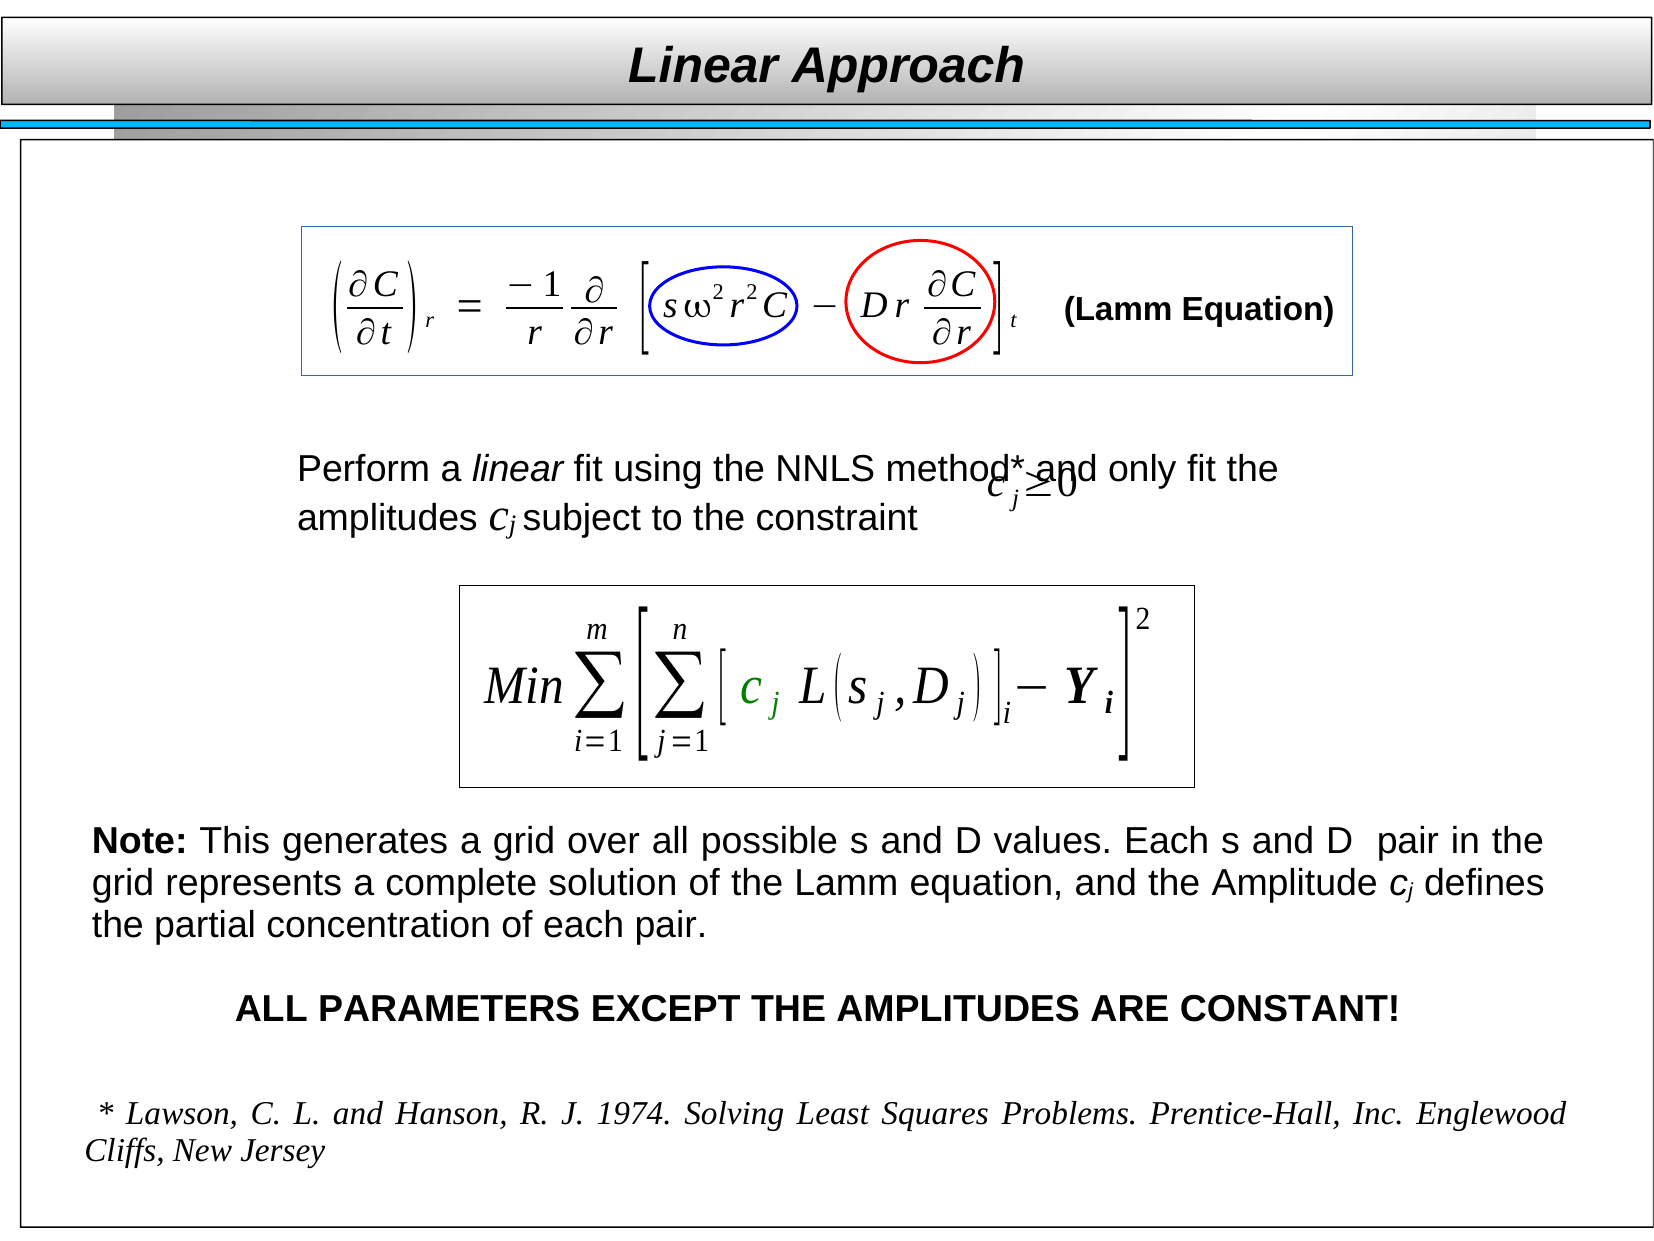

Linear Approach
(Lamm Equation)
Perform a linear fit using the NNLS method* and only fit the
amplitudes cj subject to the constraint
Note: This generates a grid over all possible s and D values. Each s and D pair in the grid represents a complete solution of the Lamm equation, and the Amplitude cj defines the partial concentration of each pair.
ALL PARAMETERS EXCEPT THE AMPLITUDES ARE CONSTANT!
 * Lawson, C. L. and Hanson, R. J. 1974. Solving Least Squares Problems. Prentice-Hall, Inc. Englewood Cliffs, New Jersey